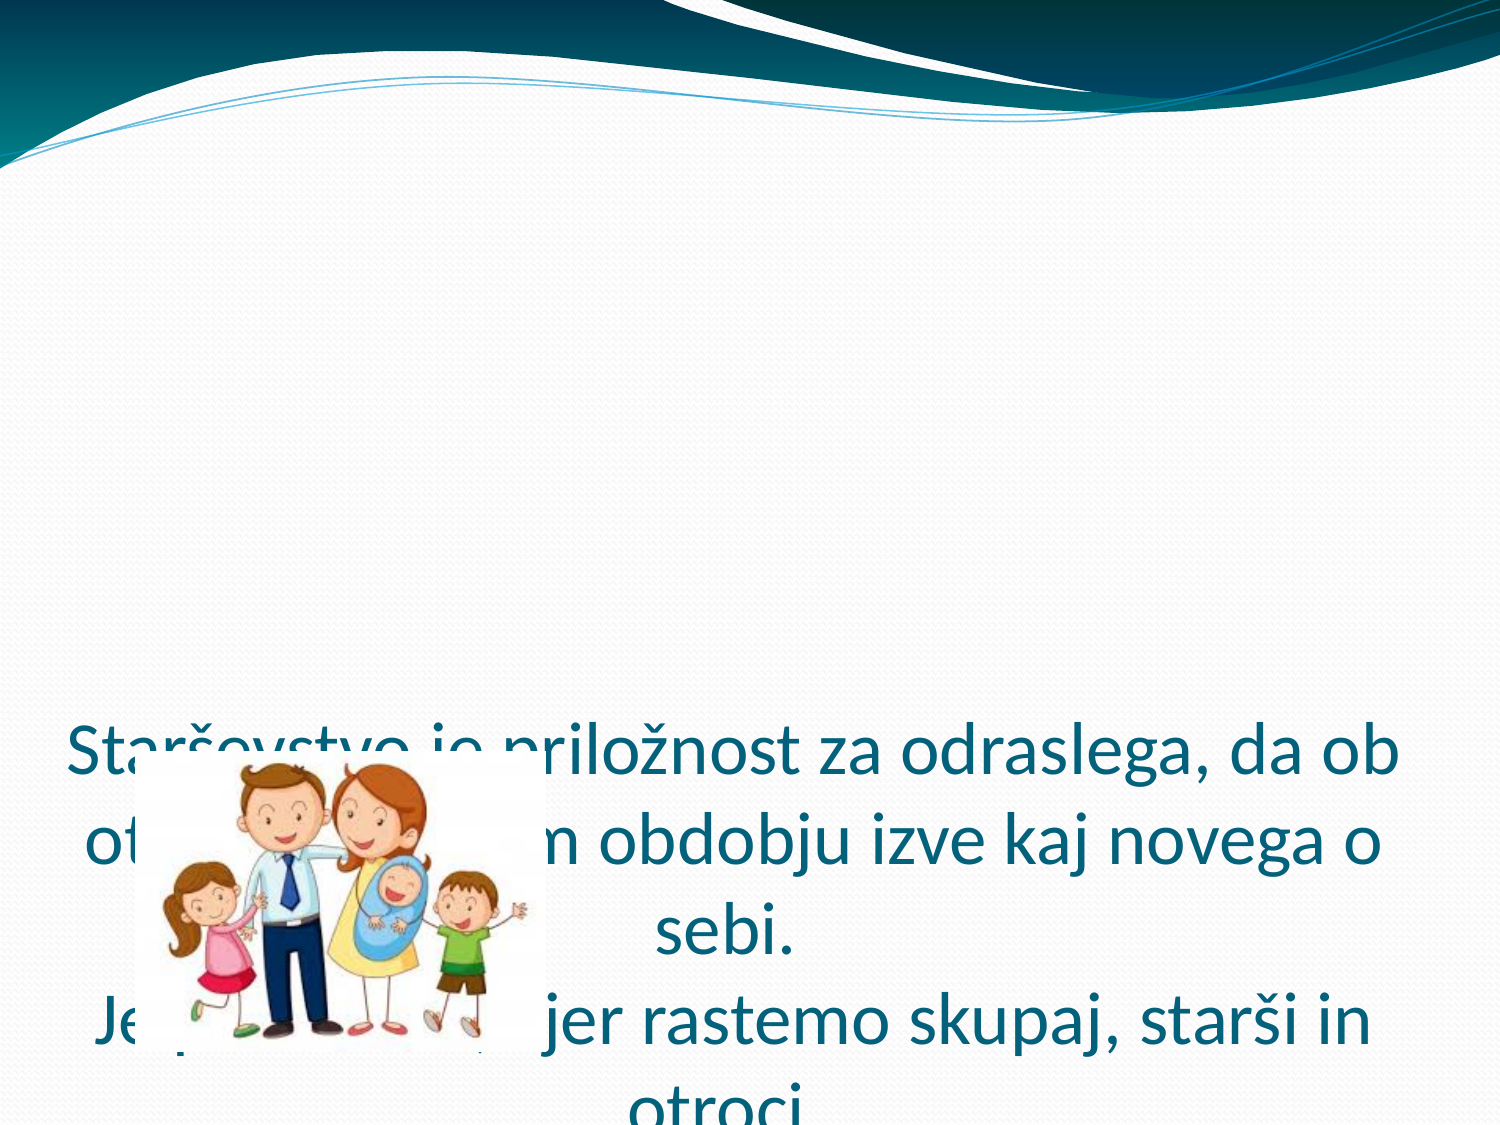

# Starševstvo je priložnost za odraslega, da ob otroku v vsakem obdobju izve kaj novega o sebi. Je priložnost, kjer rastemo skupaj, starši in otroci.